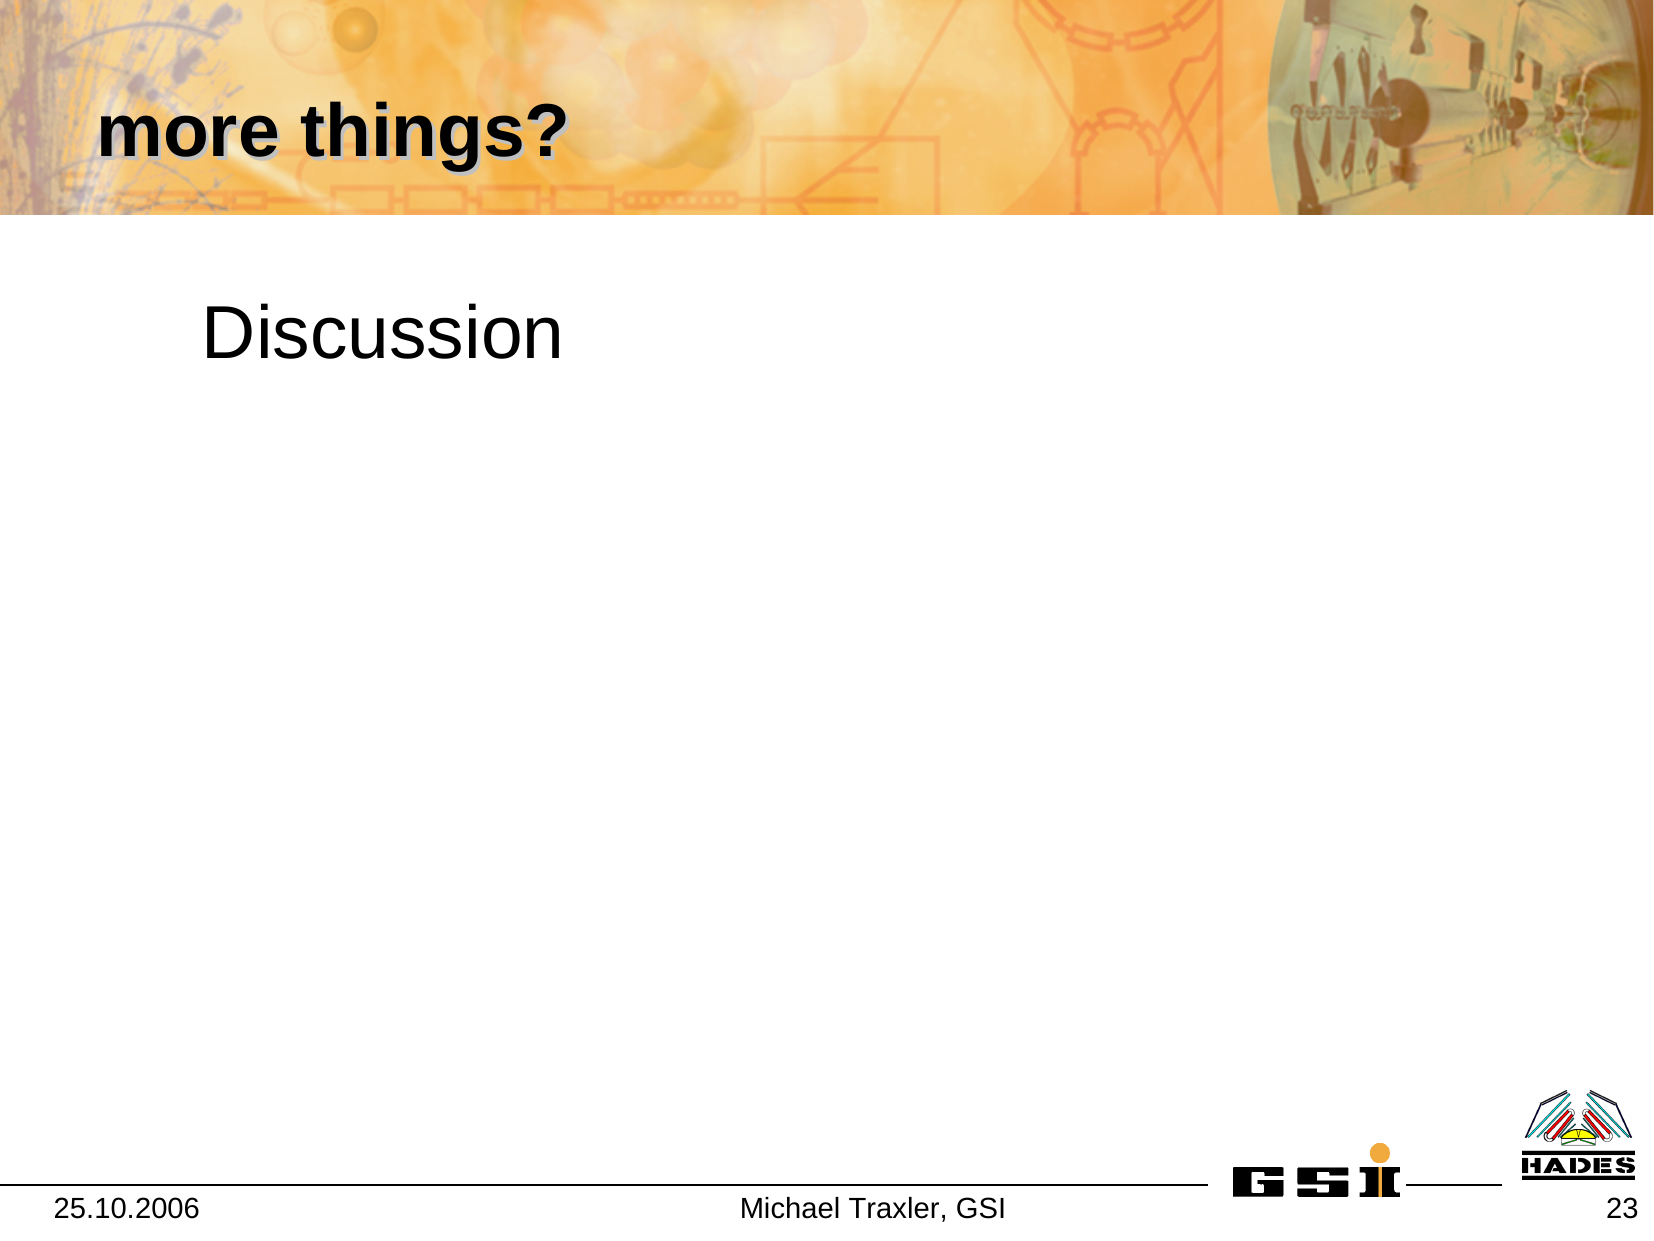

# more things?
Discussion
25.10.2006
Michael Traxler, GSI
23